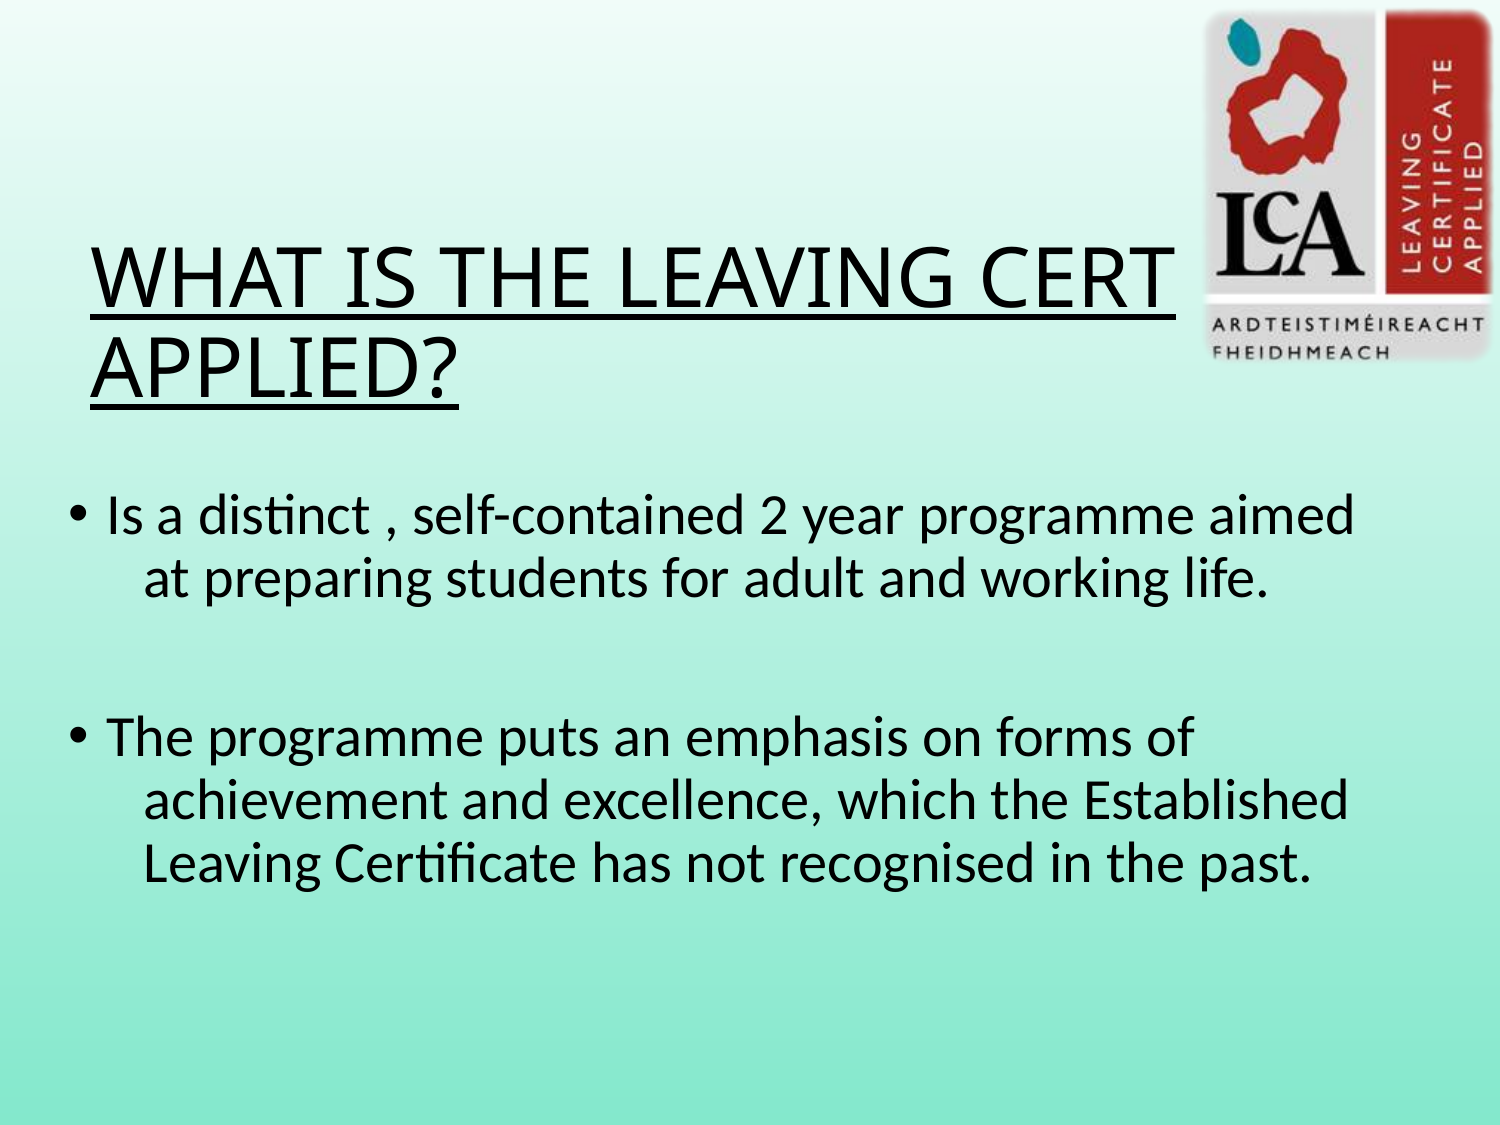

# WHAT IS THE LEAVING CERT APPLIED?
Is a distinct , self-contained 2 year programme aimed at preparing students for adult and working life.
The programme puts an emphasis on forms of achievement and excellence, which the Established Leaving Certificate has not recognised in the past.